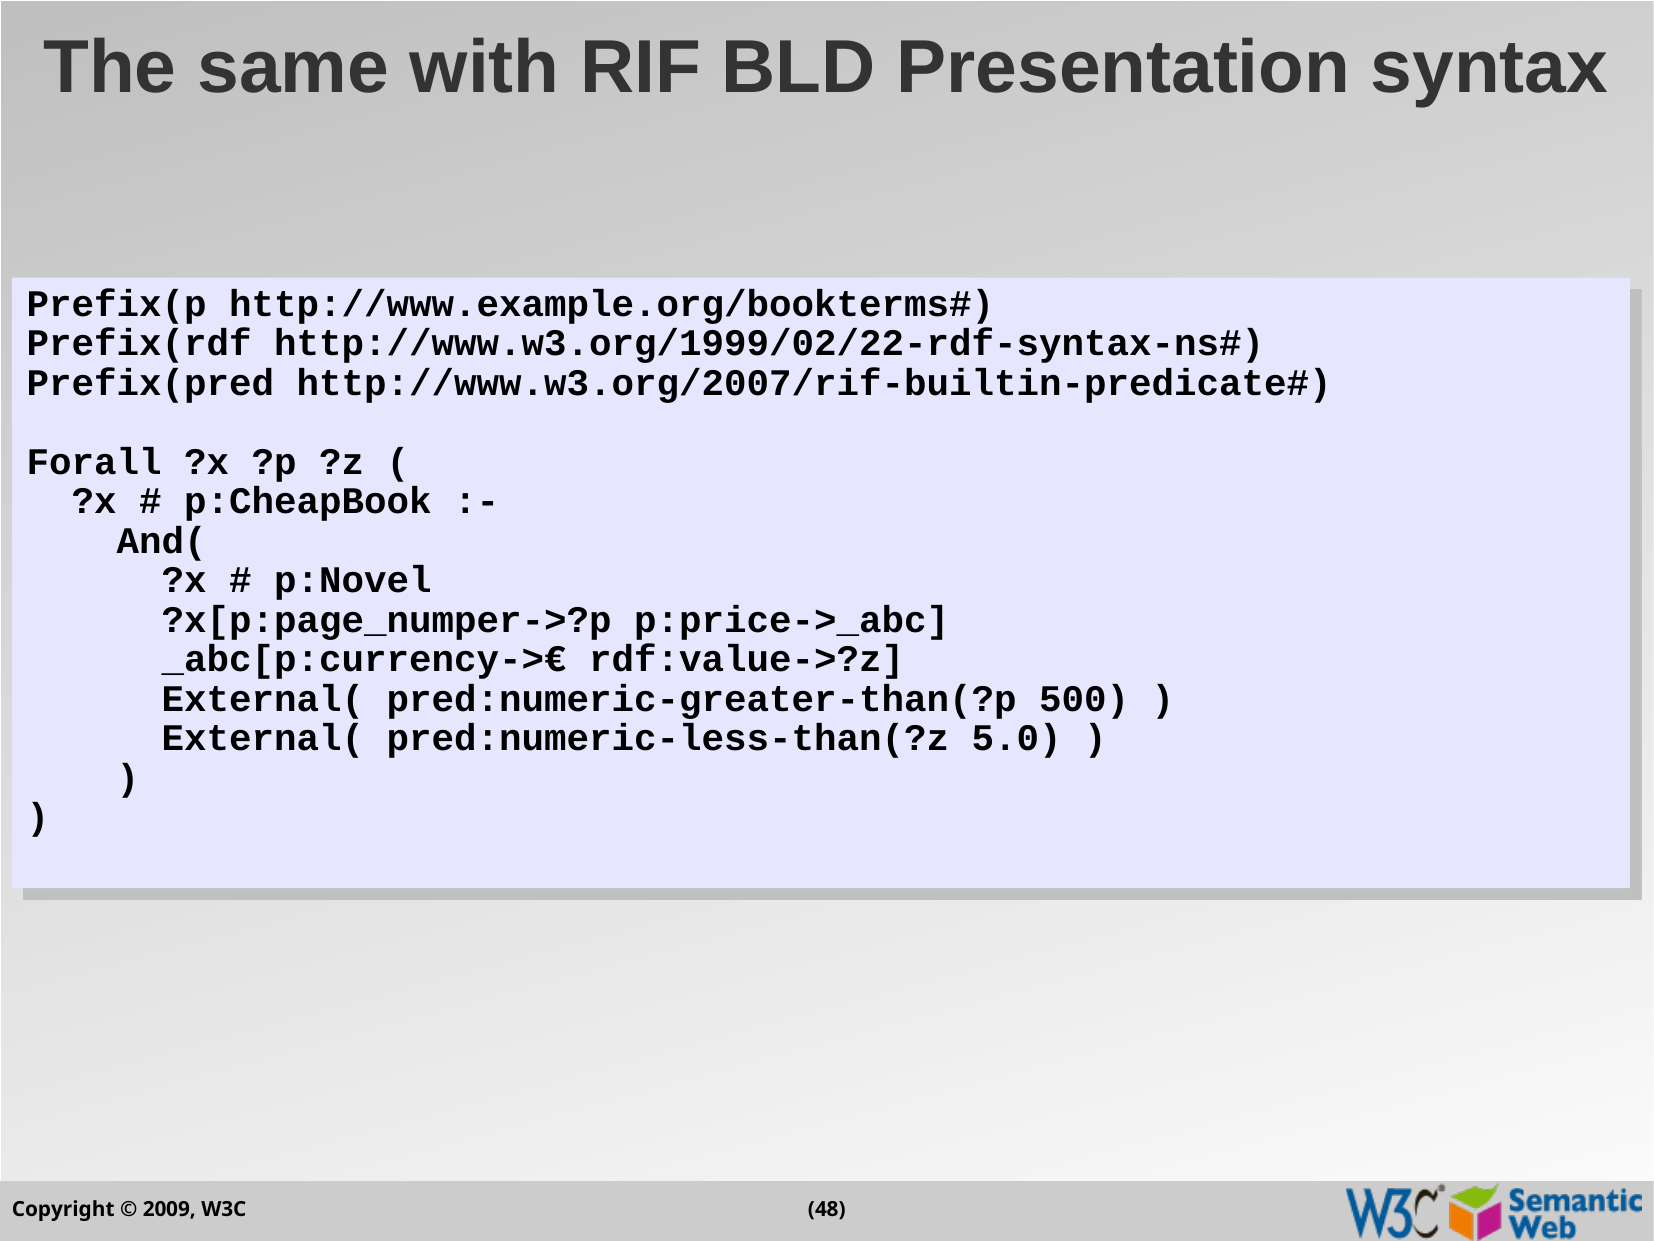

# The same with RIF BLD Presentation syntax
Prefix(p http://www.example.org/bookterms#)
Prefix(rdf http://www.w3.org/1999/02/22-rdf-syntax-ns#)
Prefix(pred http://www.w3.org/2007/rif-builtin-predicate#)
Forall ?x ?p ?z (
 ?x # p:CheapBook :-
 And(
 ?x # p:Novel
 ?x[p:page_numper->?p p:price->_abc]
 _abc[p:currency->€ rdf:value->?z]
 External( pred:numeric-greater-than(?p 500) )
 External( pred:numeric-less-than(?z 5.0) )
 )
)